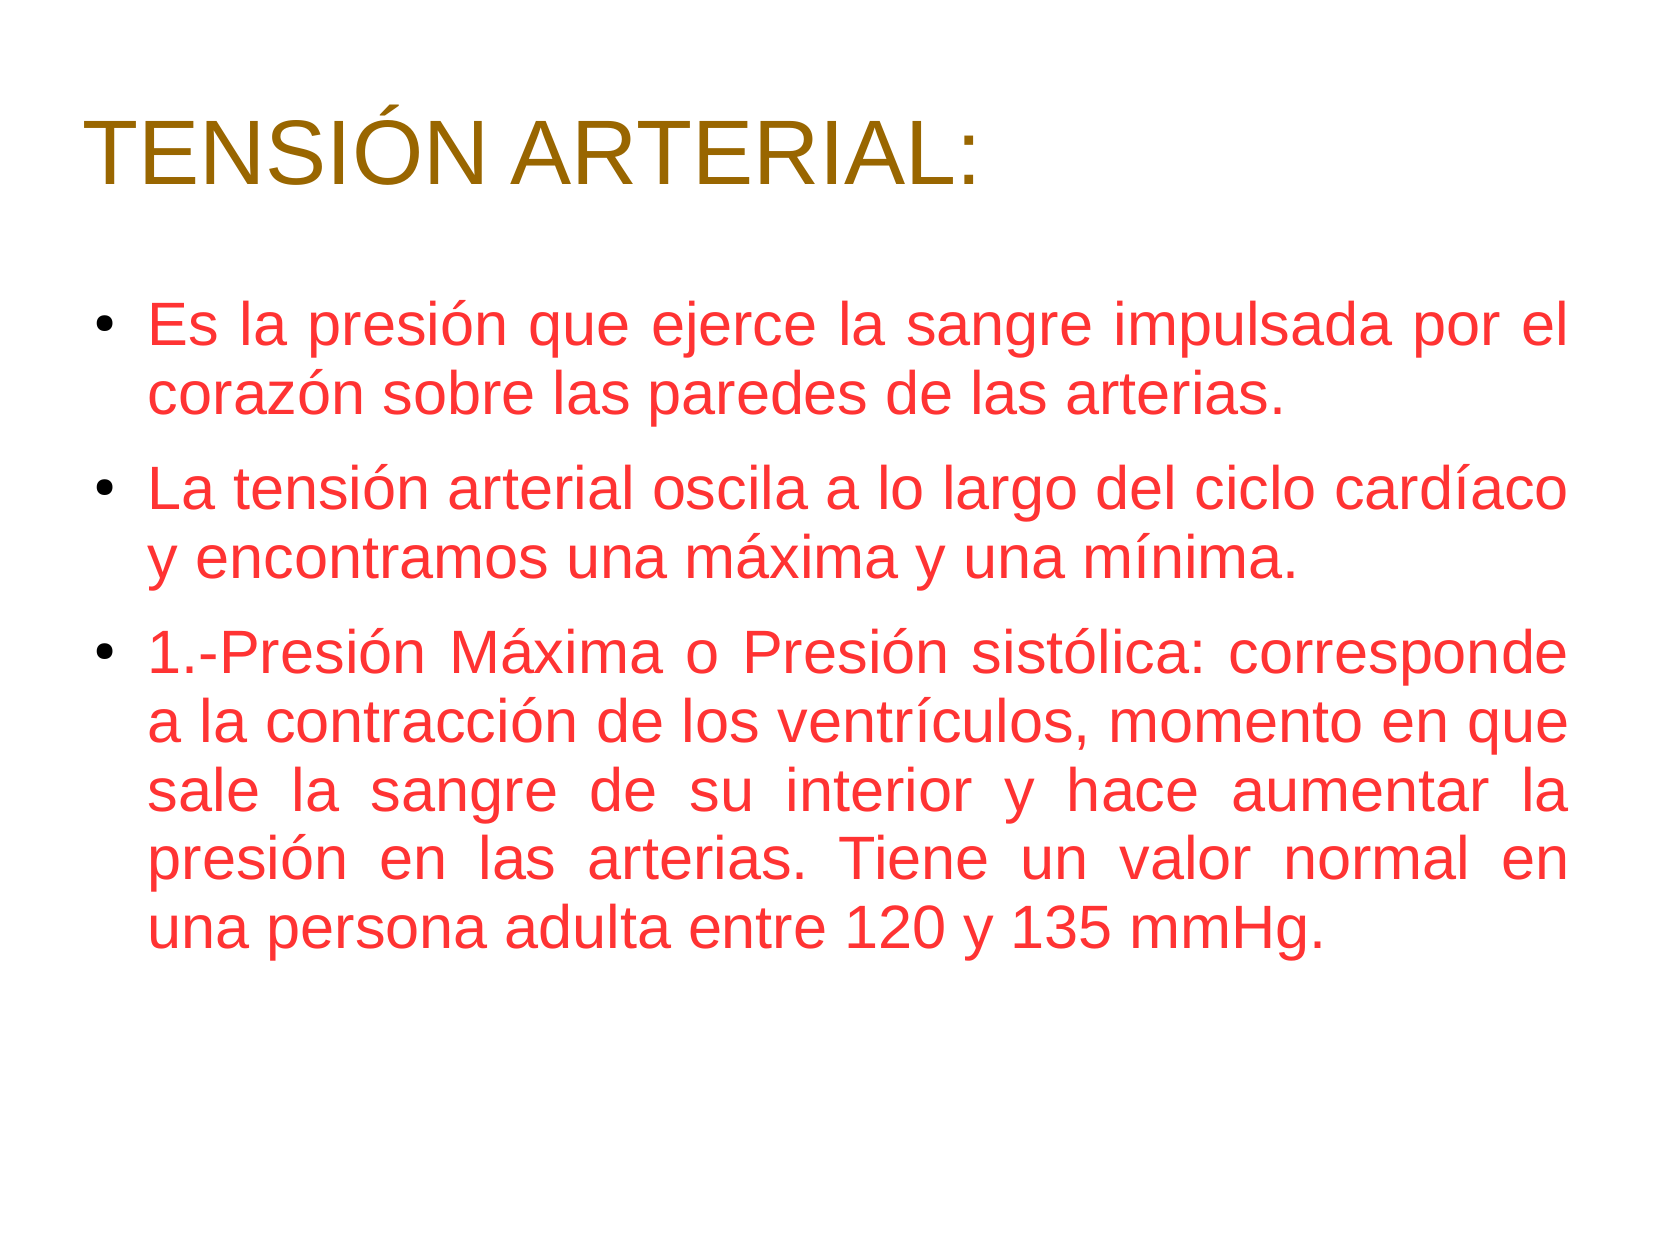

# TENSIÓN ARTERIAL:
Es la presión que ejerce la sangre impulsada por el corazón sobre las paredes de las arterias.
La tensión arterial oscila a lo largo del ciclo cardíaco y encontramos una máxima y una mínima.
1.-Presión Máxima o Presión sistólica: corresponde a la contracción de los ventrículos, momento en que sale la sangre de su interior y hace aumentar la presión en las arterias. Tiene un valor normal en una persona adulta entre 120 y 135 mmHg.